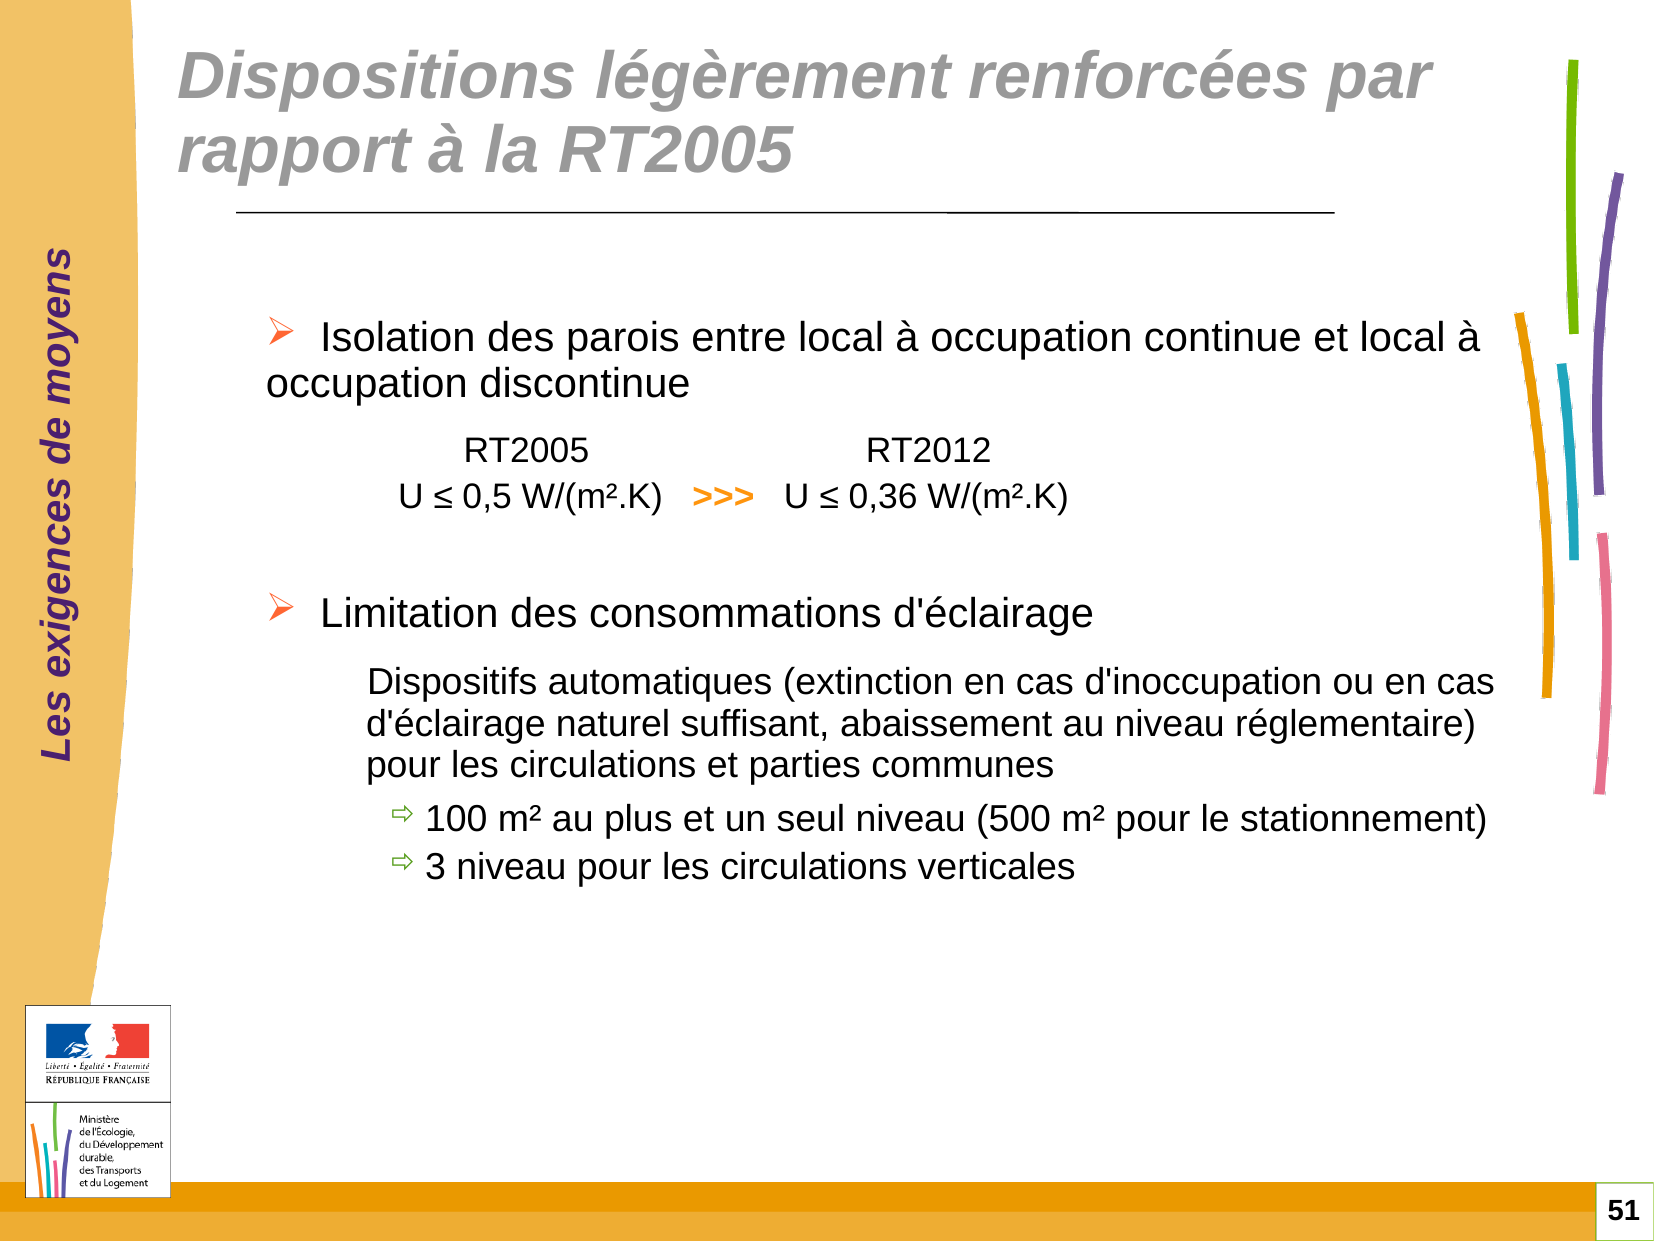

Dispositions légèrement renforcées par rapport à la RT2005
# Isolation des parois entre local à occupation continue et local à occupation discontinue
RT2005				 RT2012
 U ≤ 0,5 W/(m².K) >>> U ≤ 0,36 W/(m².K)
 Limitation des consommations d'éclairage
Dispositifs automatiques (extinction en cas d'inoccupation ou en cas d'éclairage naturel suffisant, abaissement au niveau réglementaire) pour les circulations et parties communes
100 m² au plus et un seul niveau (500 m² pour le stationnement)
3 niveau pour les circulations verticales
Les exigences de moyens
51